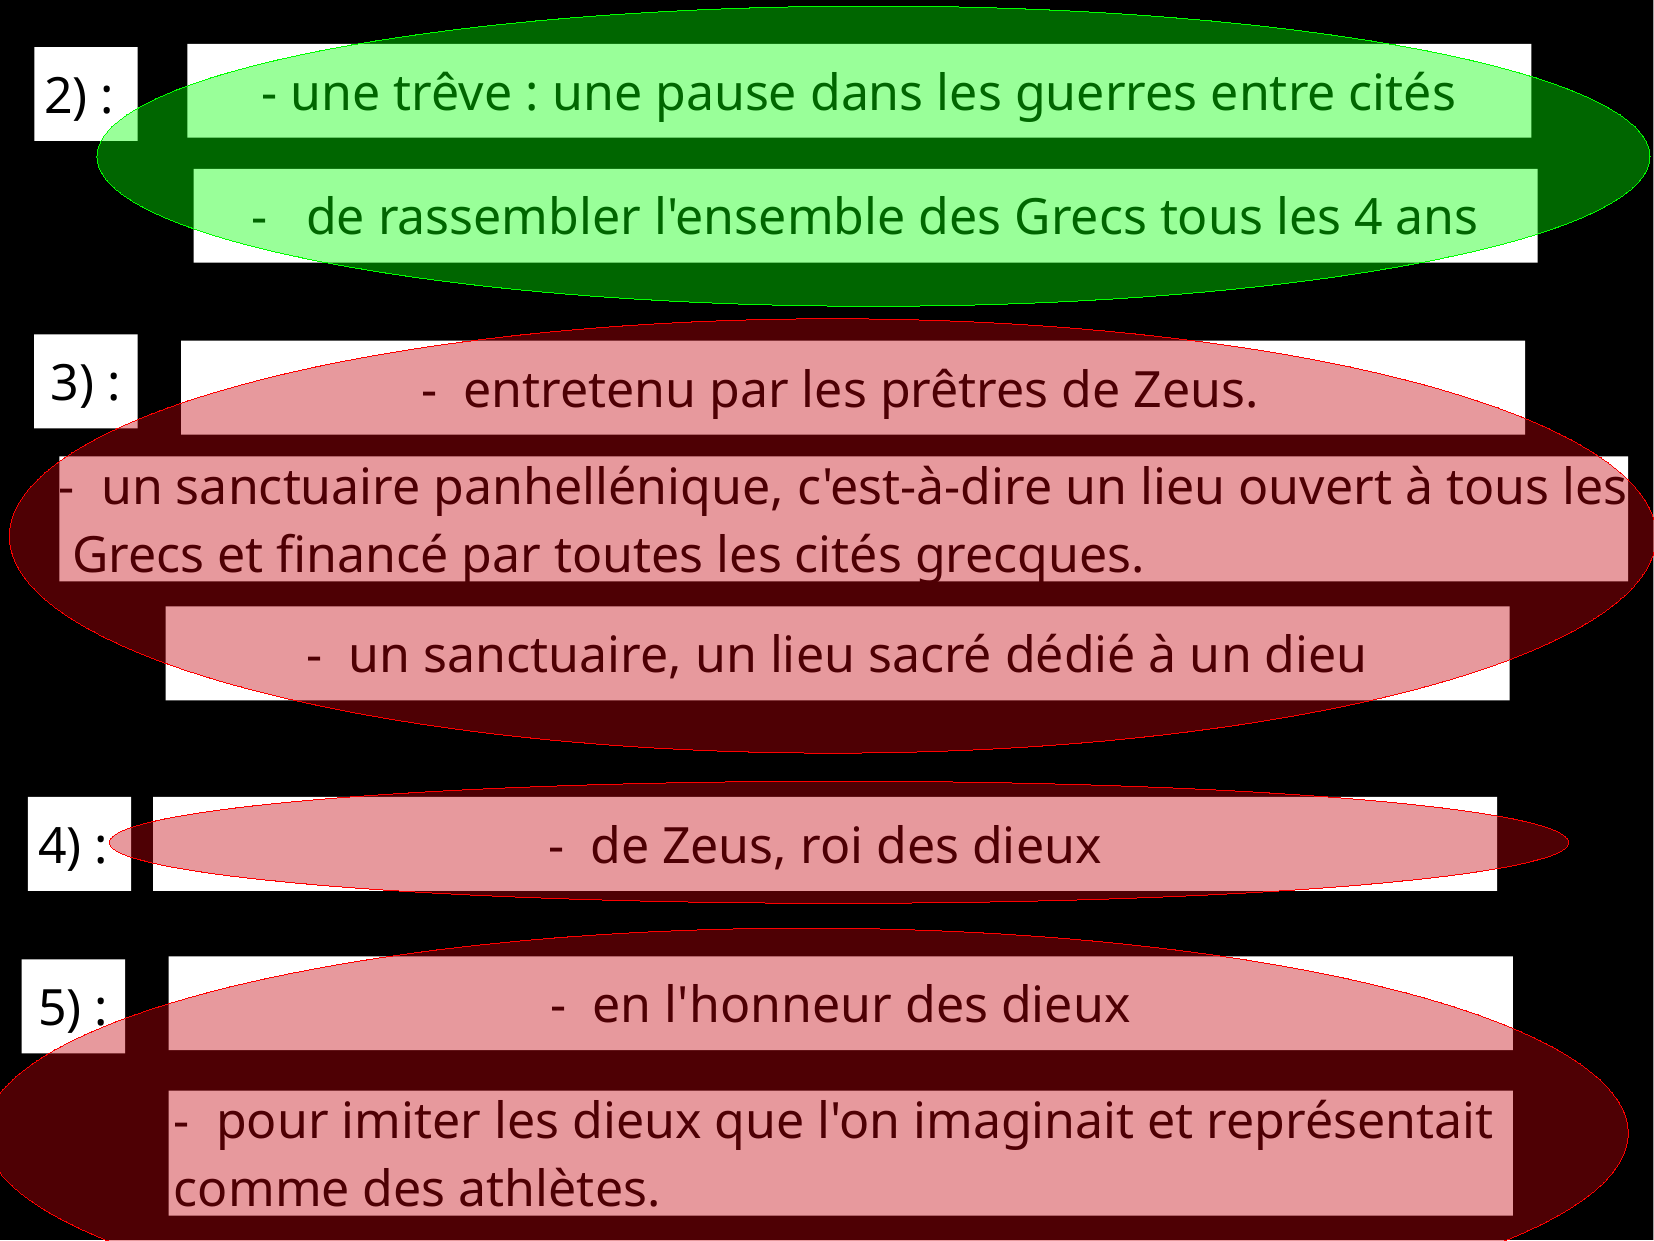

- une trêve : une pause dans les guerres entre cités
2) :
- de rassembler l'ensemble des Grecs tous les 4 ans
 3) :
- entretenu par les prêtres de Zeus.
- un sanctuaire panhellénique, c'est-à-dire un lieu ouvert à tous les
 Grecs et financé par toutes les cités grecques.
- un sanctuaire, un lieu sacré dédié à un dieu
 4) :
- de Zeus, roi des dieux
- en l'honneur des dieux
5) :
- pour imiter les dieux que l'on imaginait et représentait
comme des athlètes.